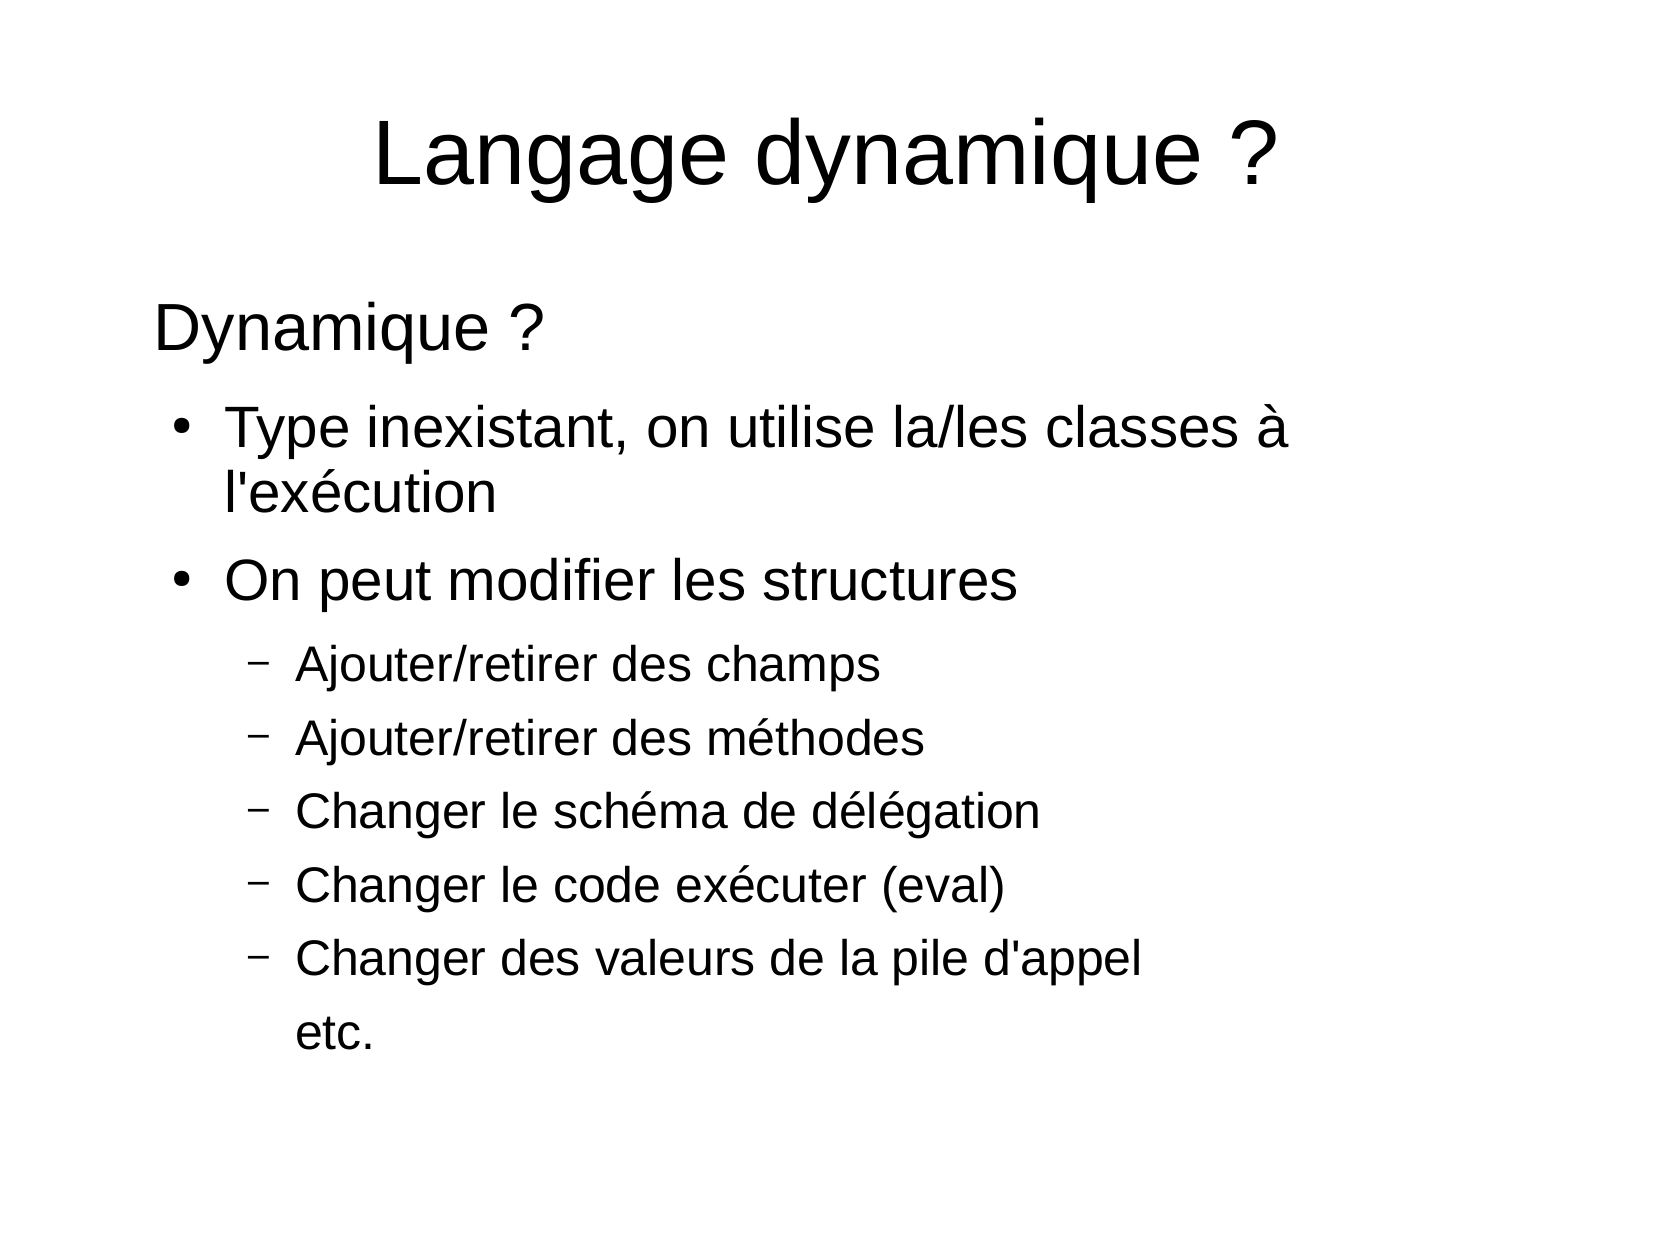

# Langage dynamique ?
Dynamique ?
Type inexistant, on utilise la/les classes à l'exécution
On peut modifier les structures
Ajouter/retirer des champs
Ajouter/retirer des méthodes
Changer le schéma de délégation
Changer le code exécuter (eval)
Changer des valeurs de la pile d'appel
etc.